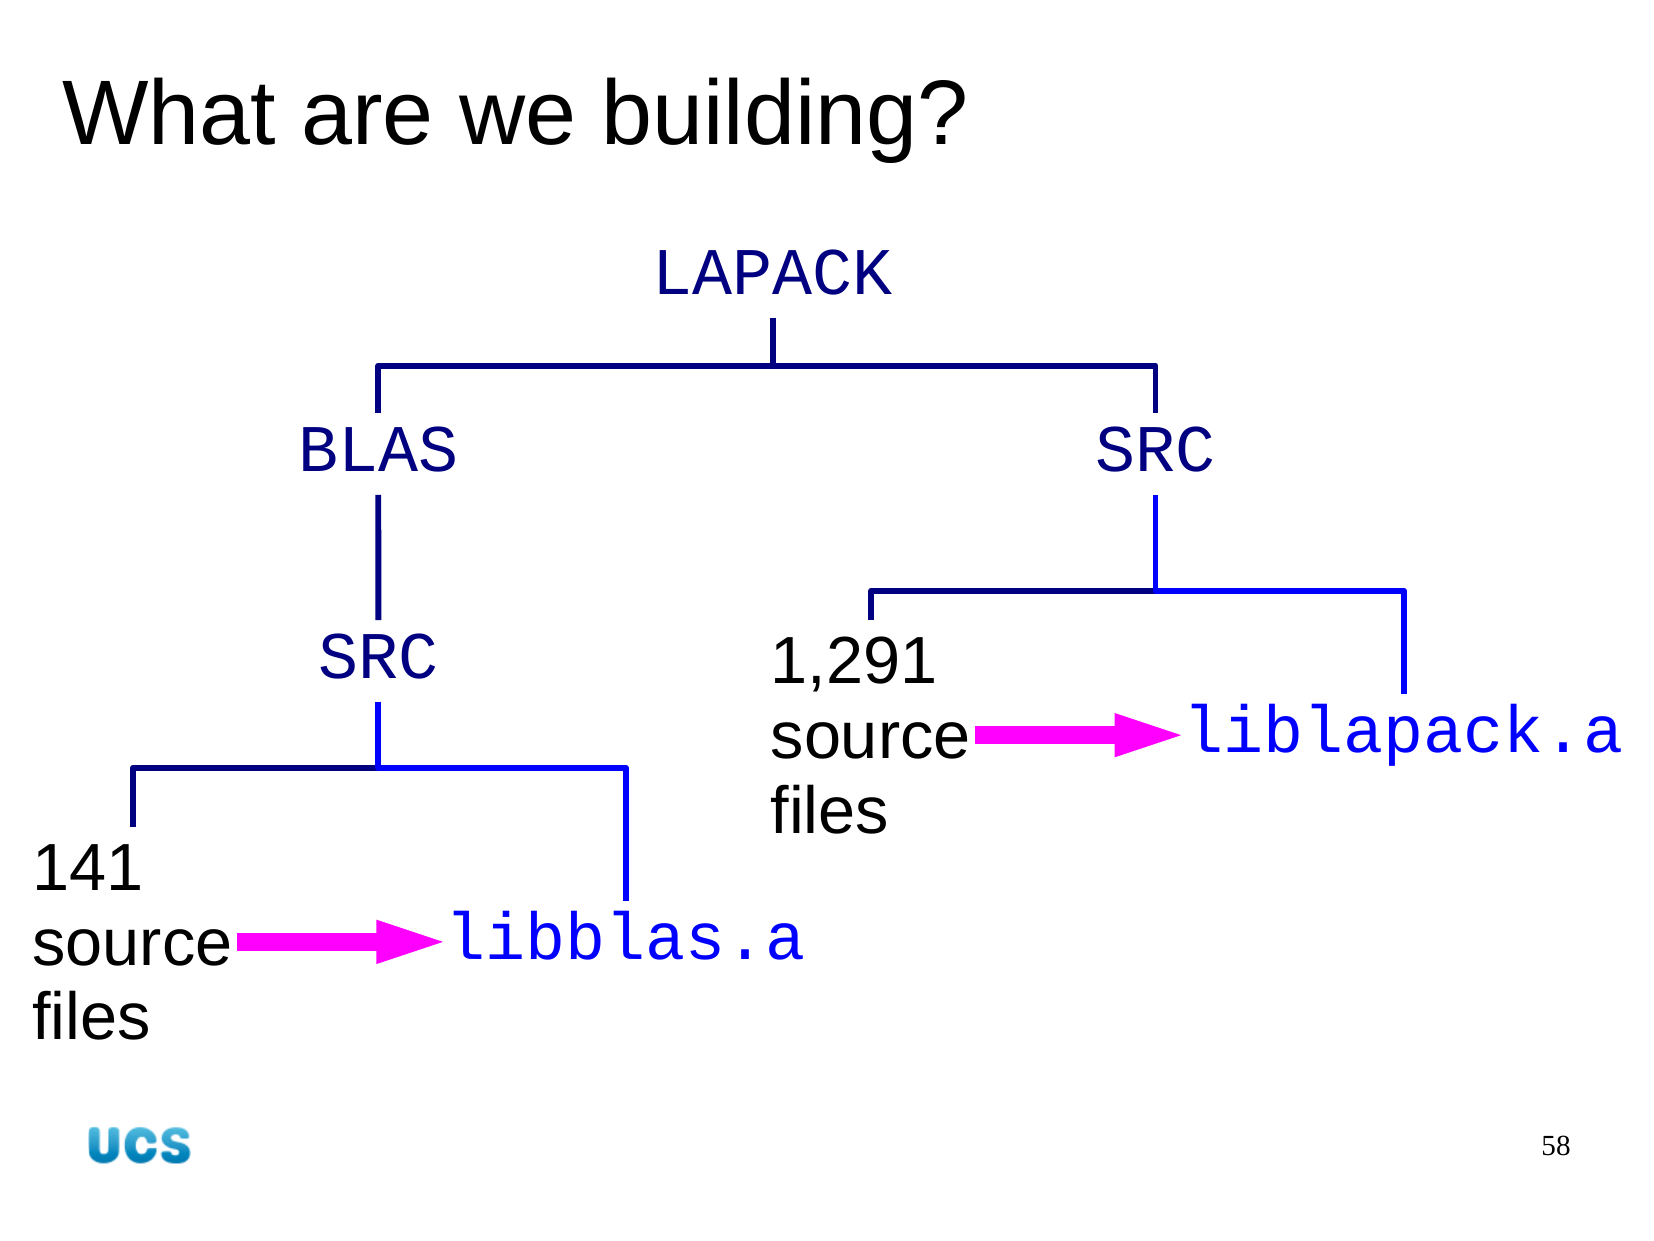

What are we building?
LAPACK
BLAS
SRC
SRC
1,291
source
files
liblapack.a
141
source
files
libblas.a
58